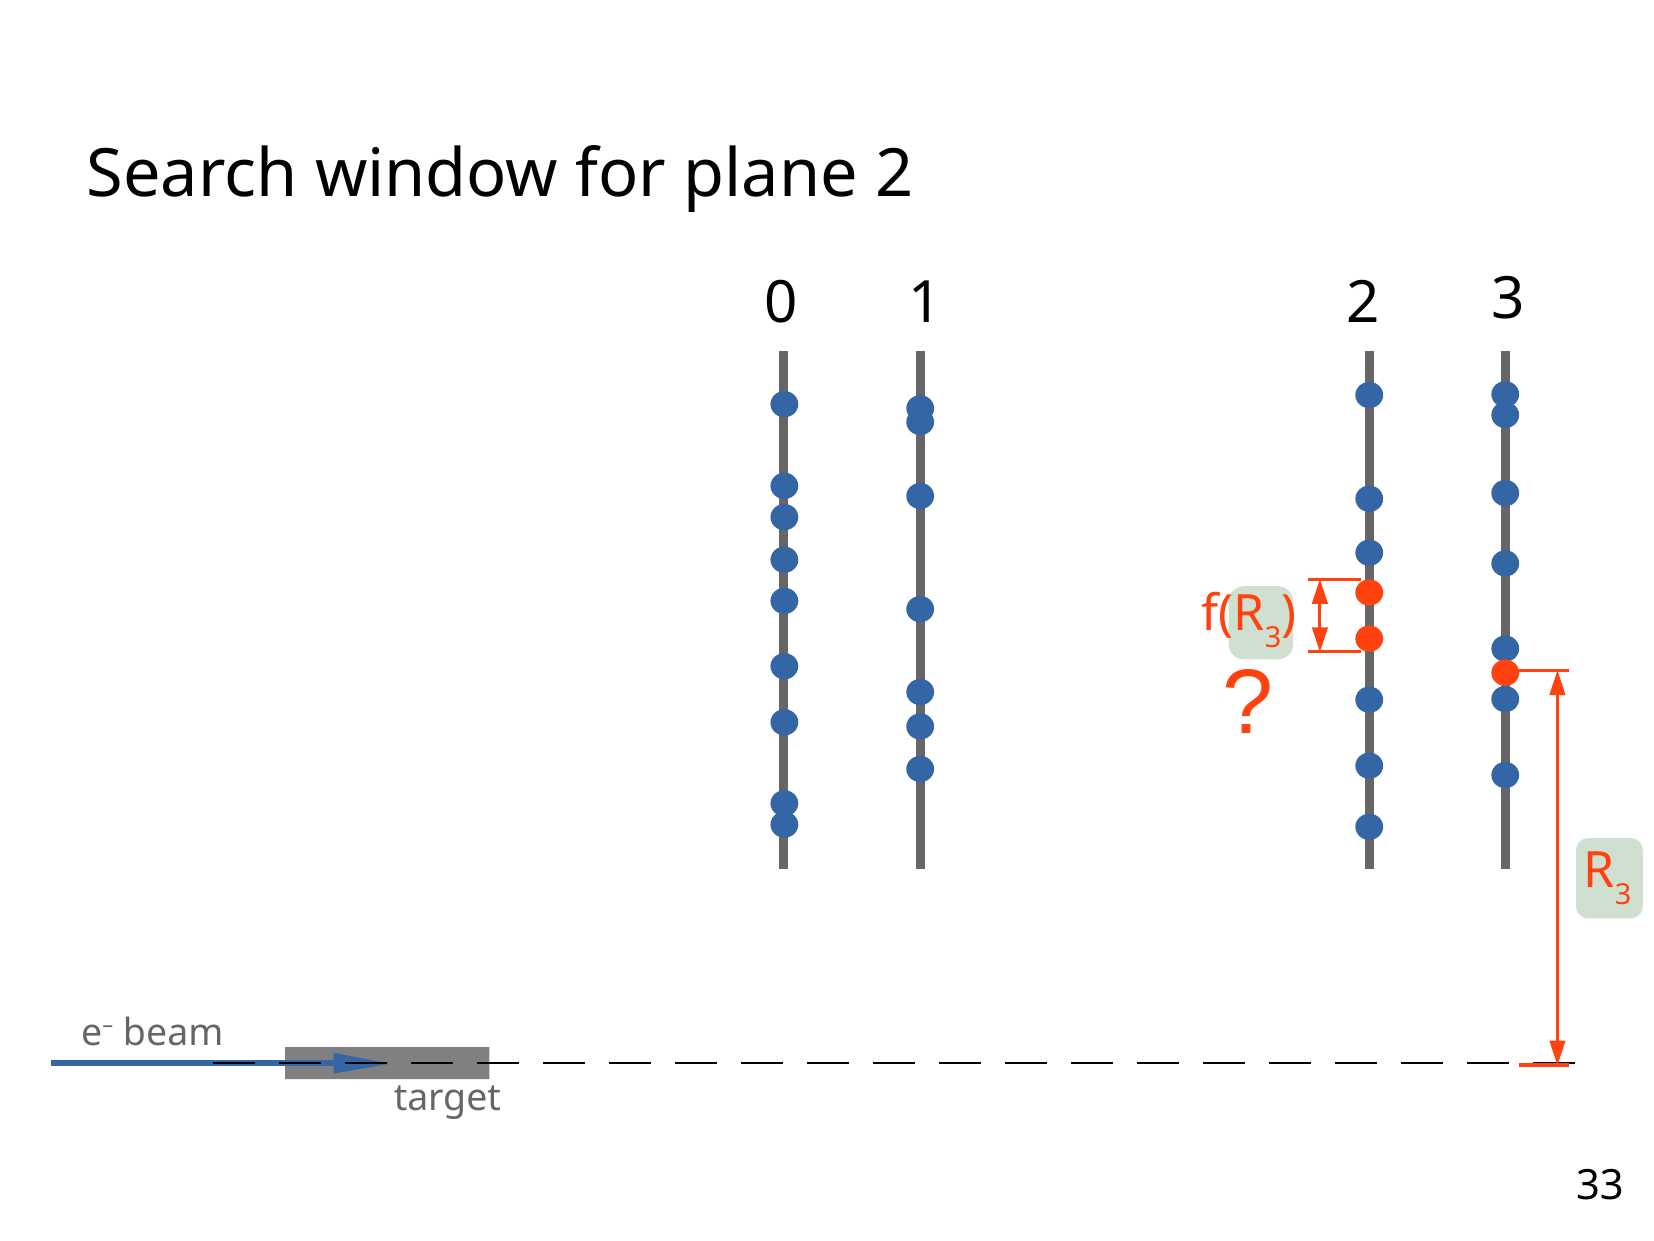

Search window for plane 2
3
0
1
2
 f(R3)
?
R3
e– beam
target
33